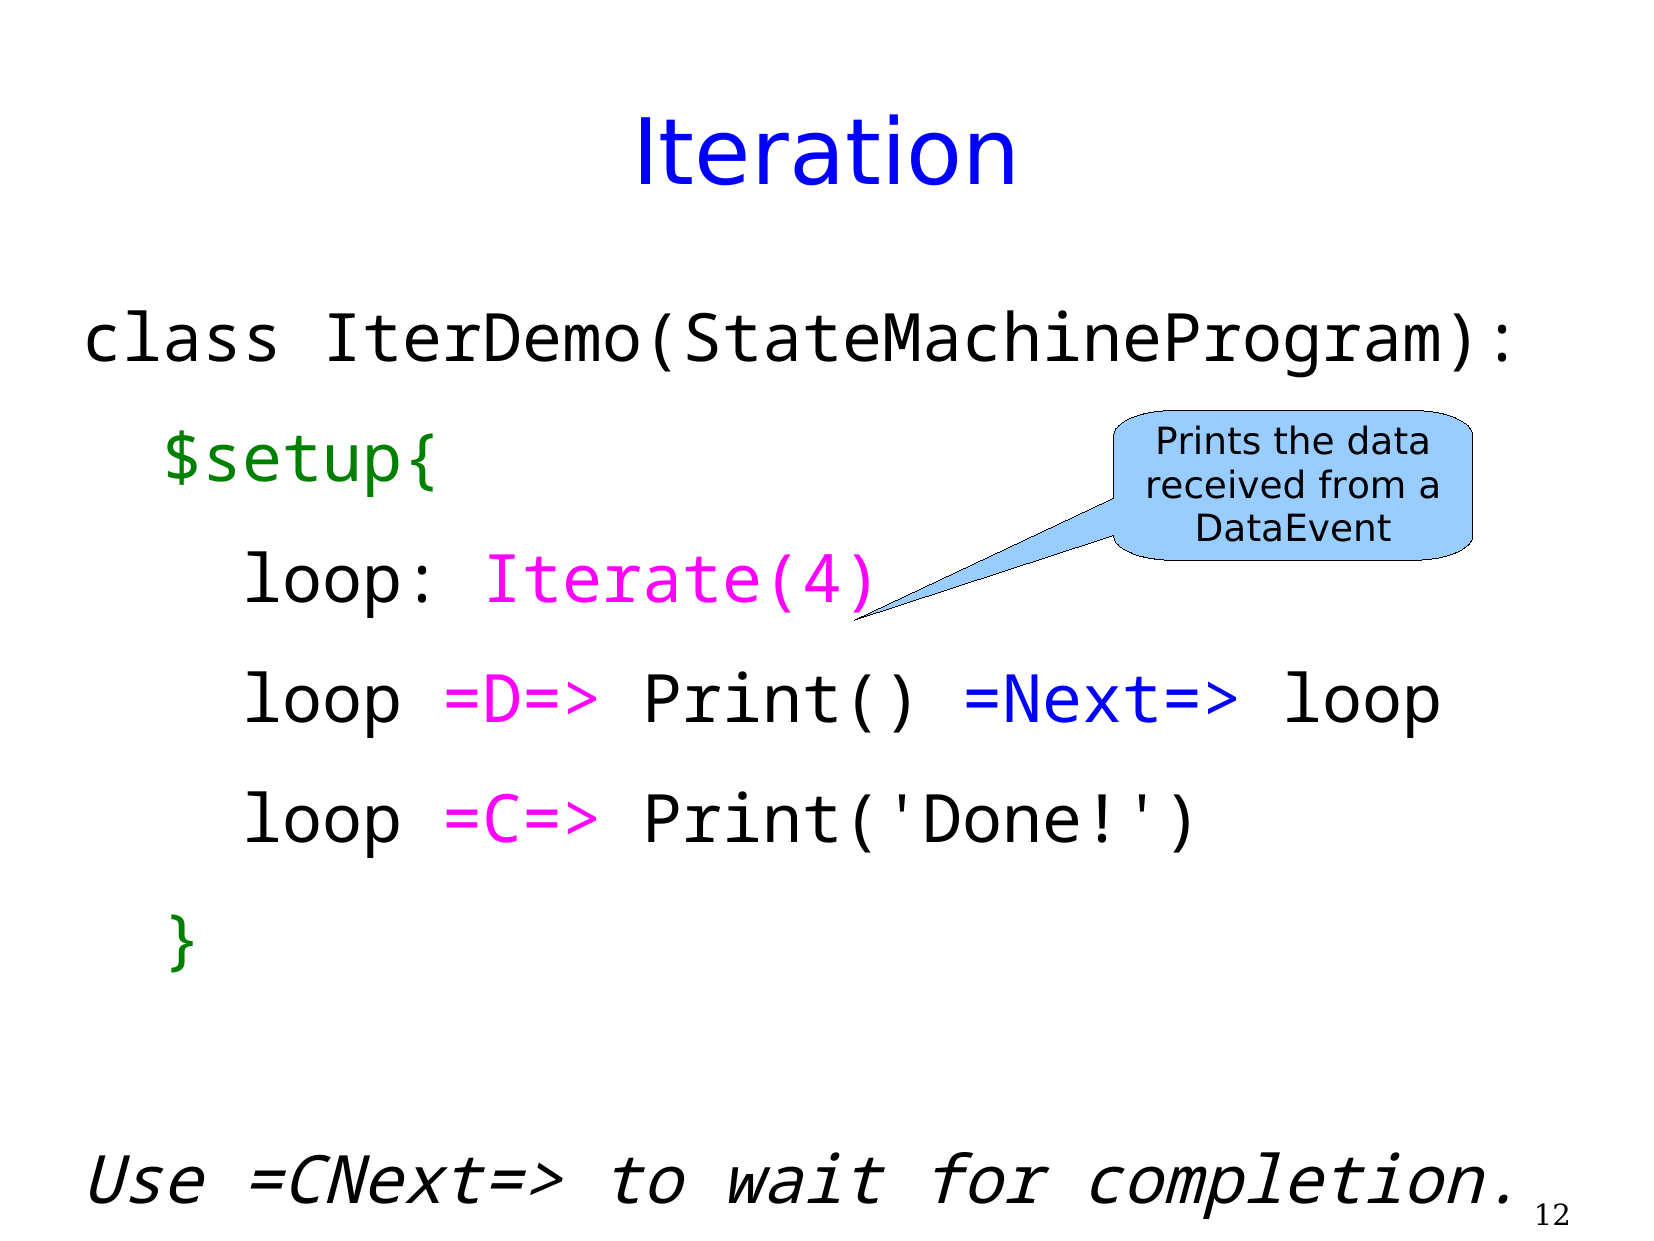

# Iteration
class IterDemo(StateMachineProgram):
 $setup{
 loop: Iterate(4)
 loop =D=> Print() =Next=> loop
 loop =C=> Print('Done!')
 }
Use =CNext=> to wait for completion.
Prints the data
received from a
DataEvent
12